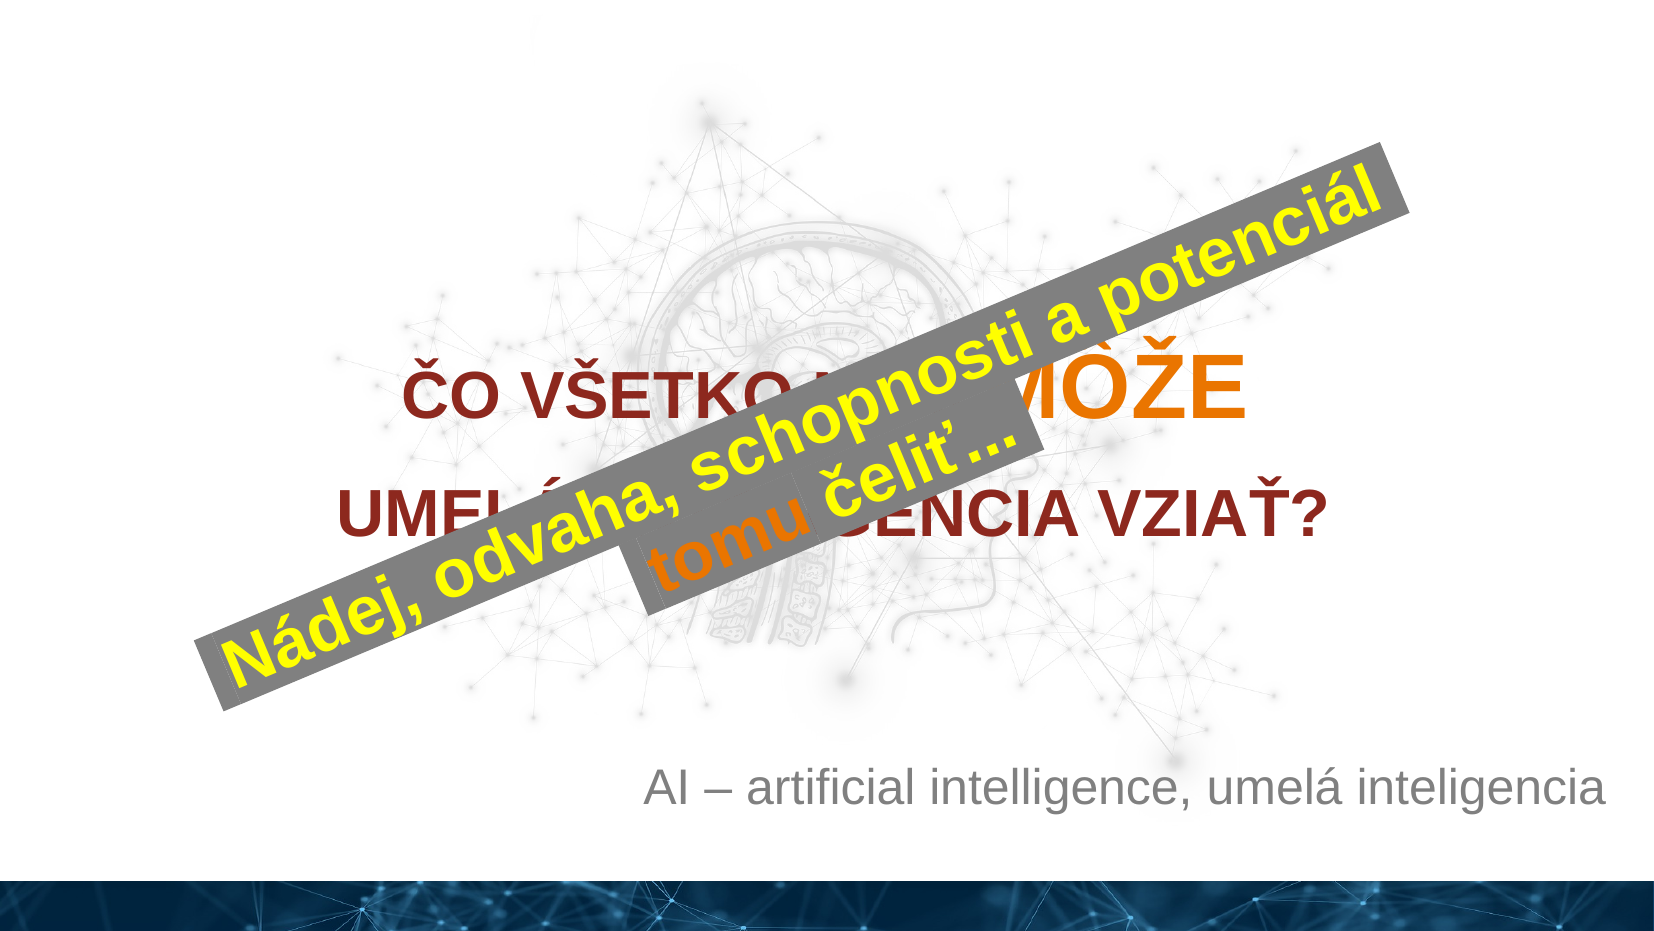

# ČO VŠETKO NÁM MÔŽE UMELÁ INTELIGENCIA VZIAŤ? AI – artificial intelligence, umelá inteligencia
 Nádej, odvaha, schopnosti a potenciál
 tomu čeliť...